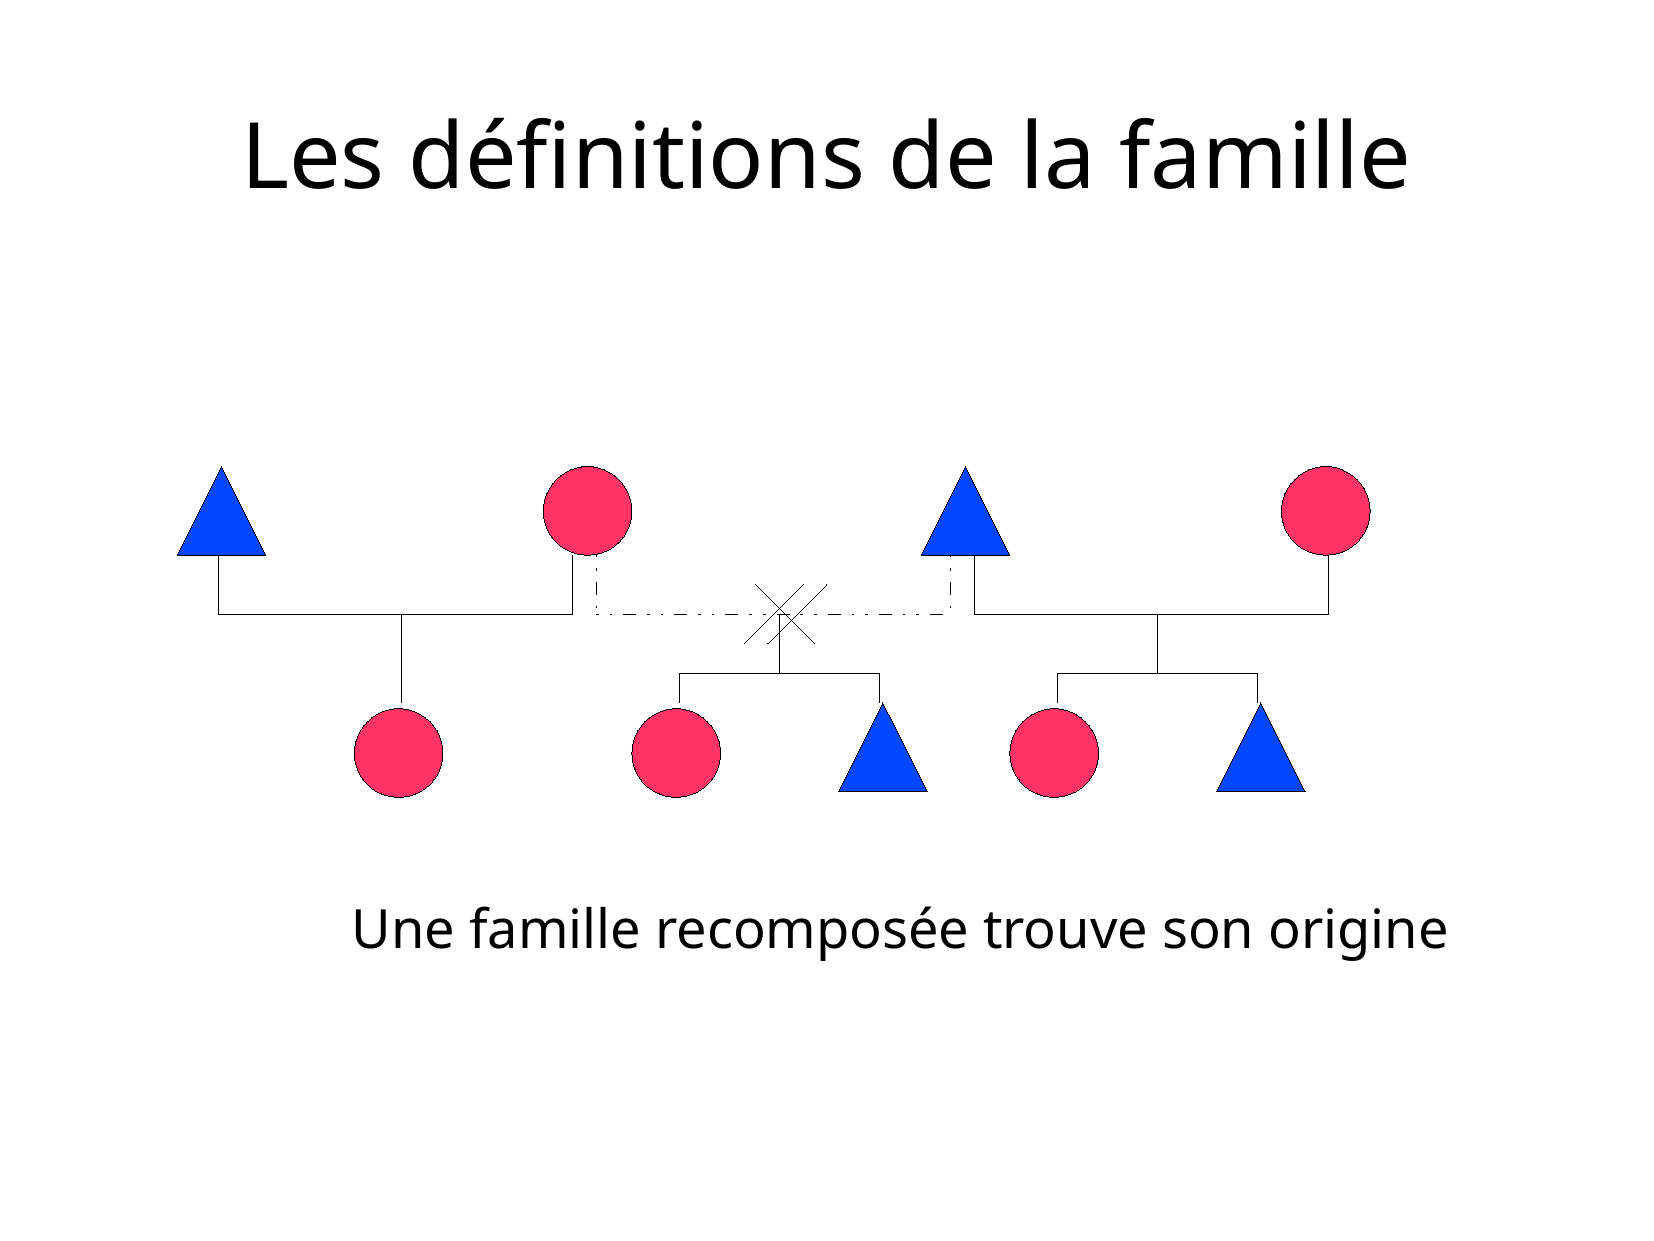

# Les définitions de la famille
Une famille recomposée trouve son origine